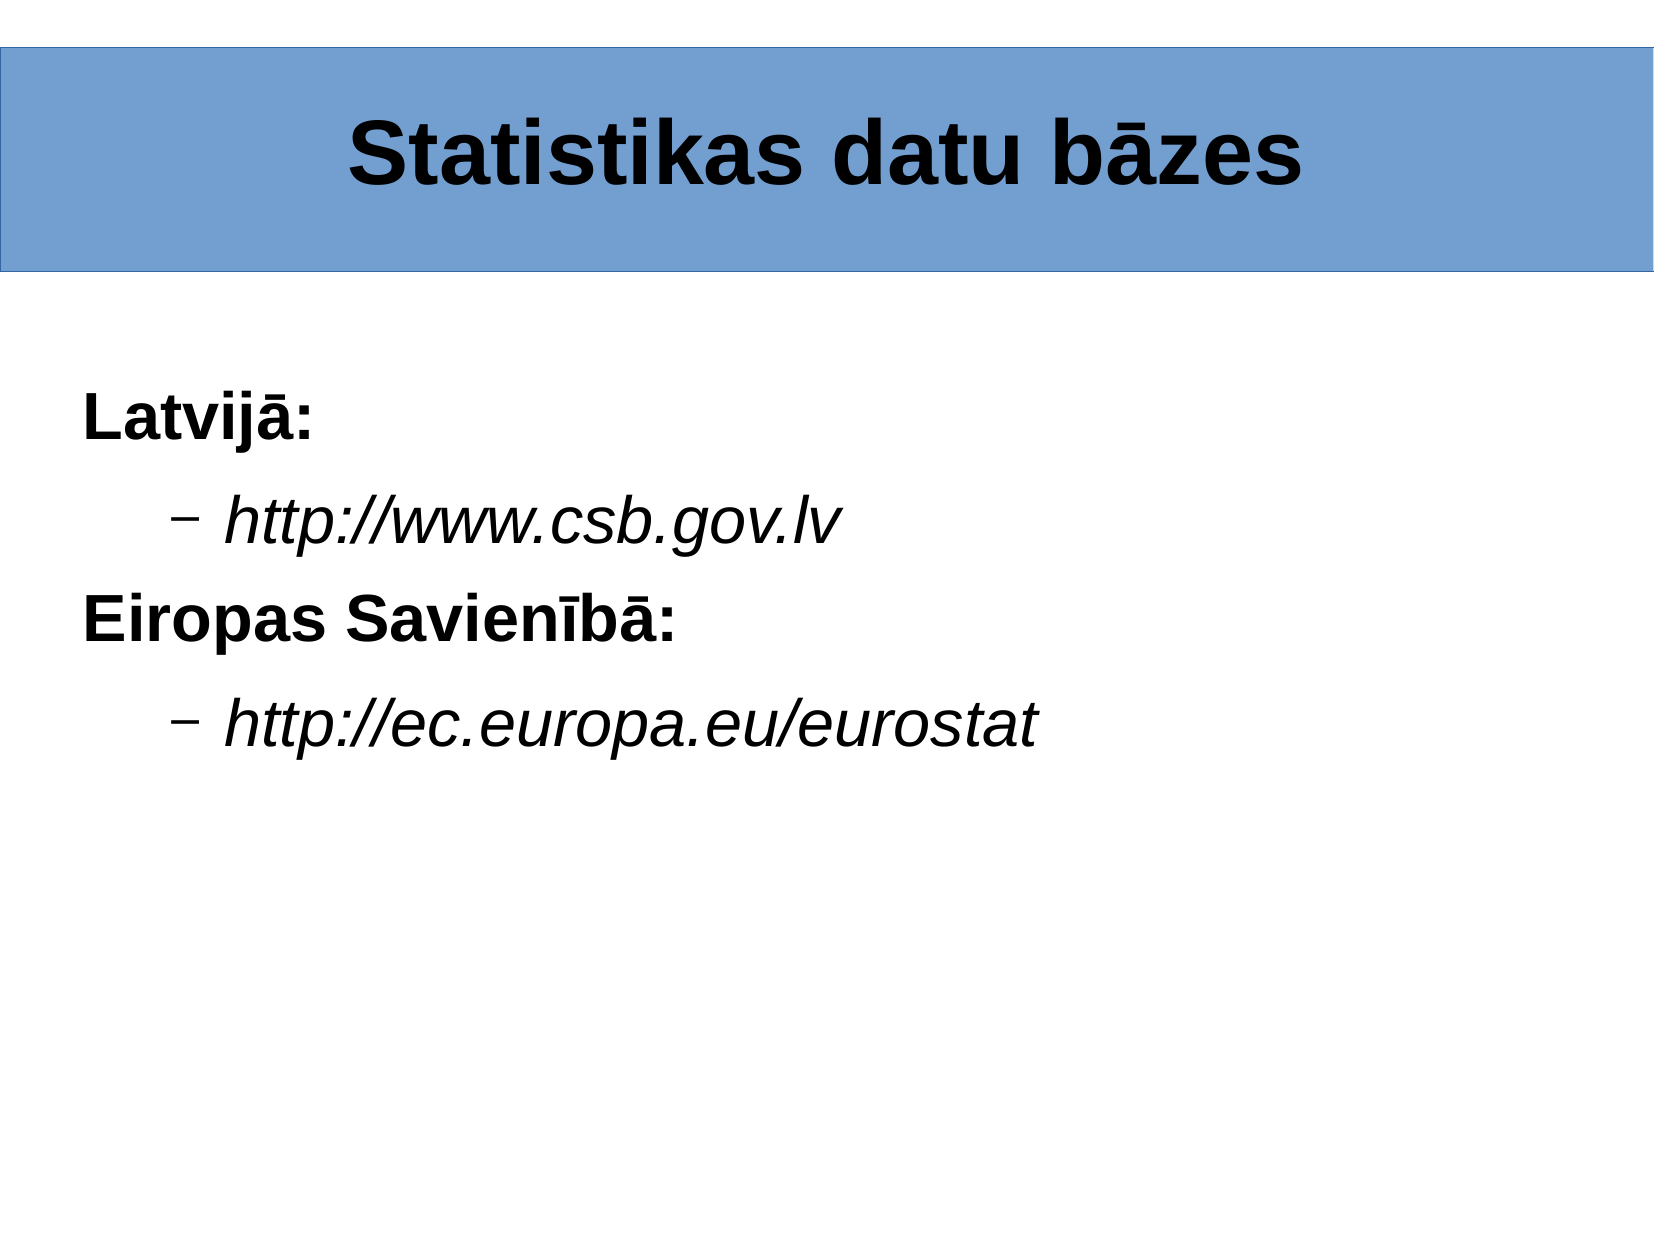

# Statistikas datu bāzes
Latvijā:
http://www.csb.gov.lv
Eiropas Savienībā:
http://ec.europa.eu/eurostat